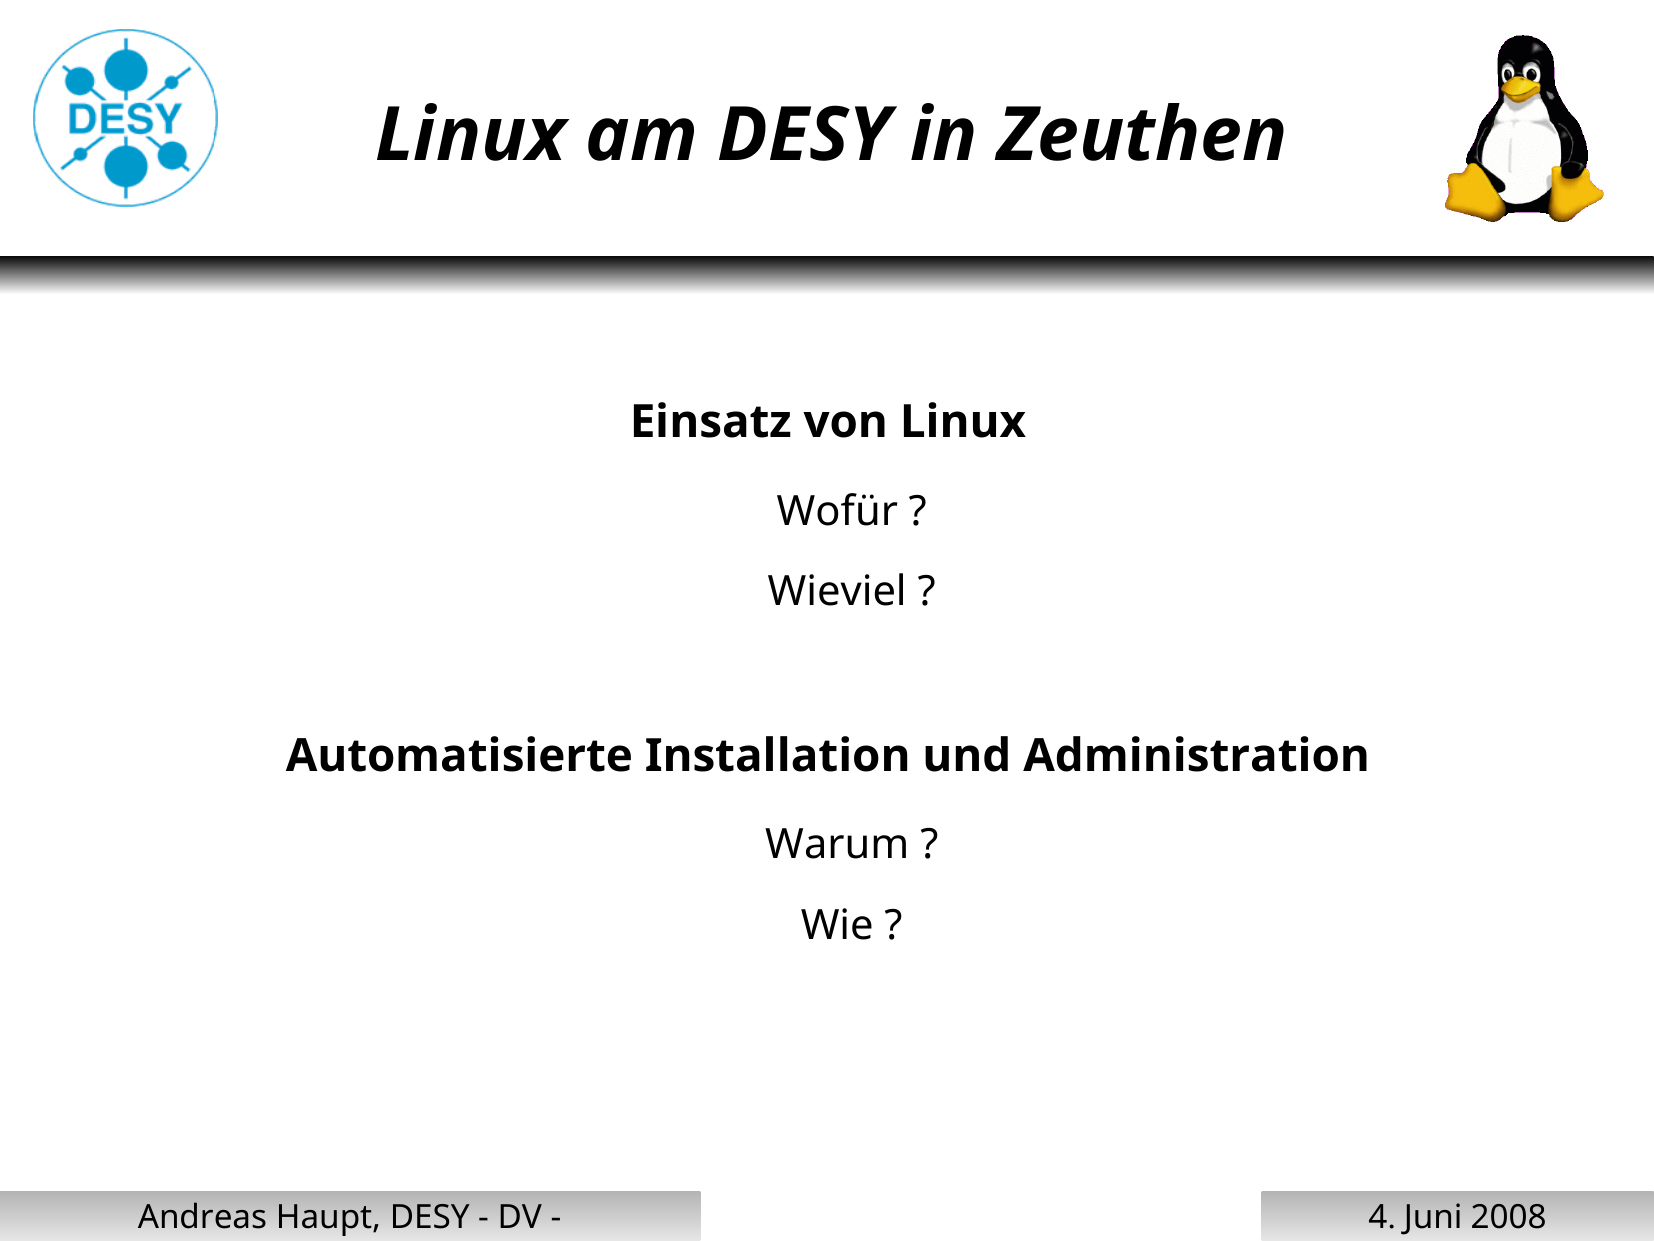

# Linux am DESY in Zeuthen
Einsatz von Linux
Wofür ?
Wieviel ?
Automatisierte Installation und Administration
Warum ?
Wie ?